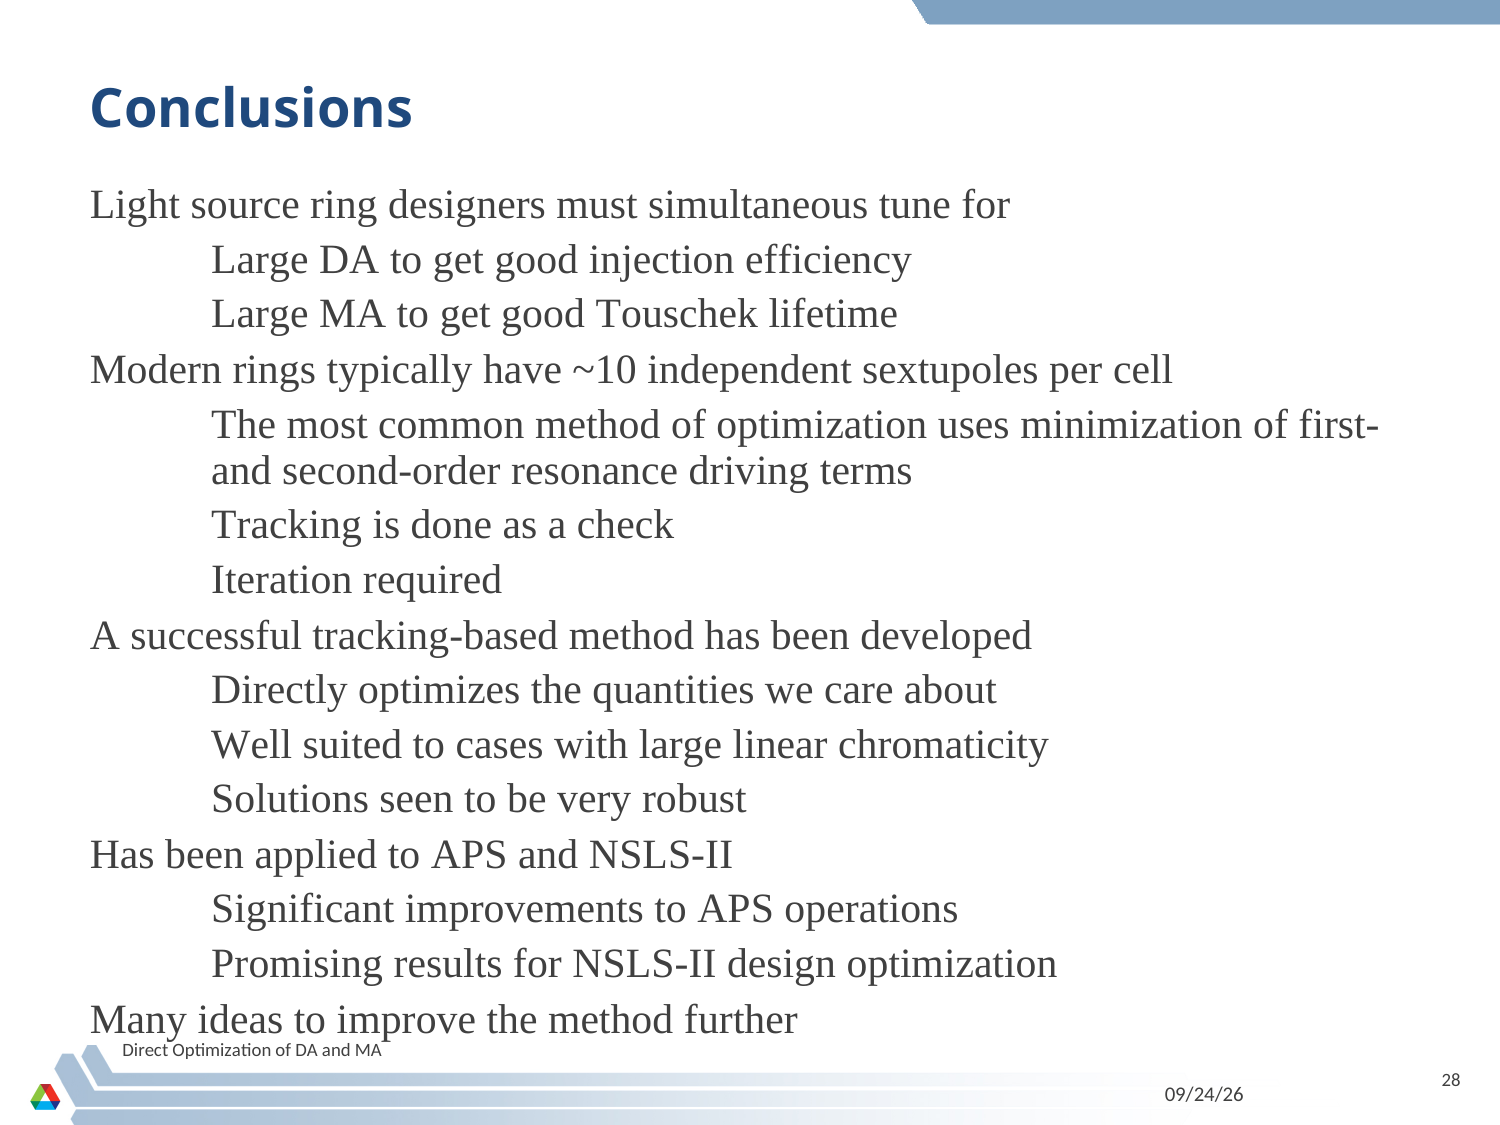

# Conclusions
Light source ring designers must simultaneous tune for
Large DA to get good injection efficiency
Large MA to get good Touschek lifetime
Modern rings typically have ~10 independent sextupoles per cell
The most common method of optimization uses minimization of first- and second-order resonance driving terms
Tracking is done as a check
Iteration required
A successful tracking-based method has been developed
Directly optimizes the quantities we care about
Well suited to cases with large linear chromaticity
Solutions seen to be very robust
Has been applied to APS and NSLS-II
Significant improvements to APS operations
Promising results for NSLS-II design optimization
Many ideas to improve the method further
Direct Optimization of DA and MA
28
1M. Belgrounne et al., Proc. PAC03, 896-898 (2003).